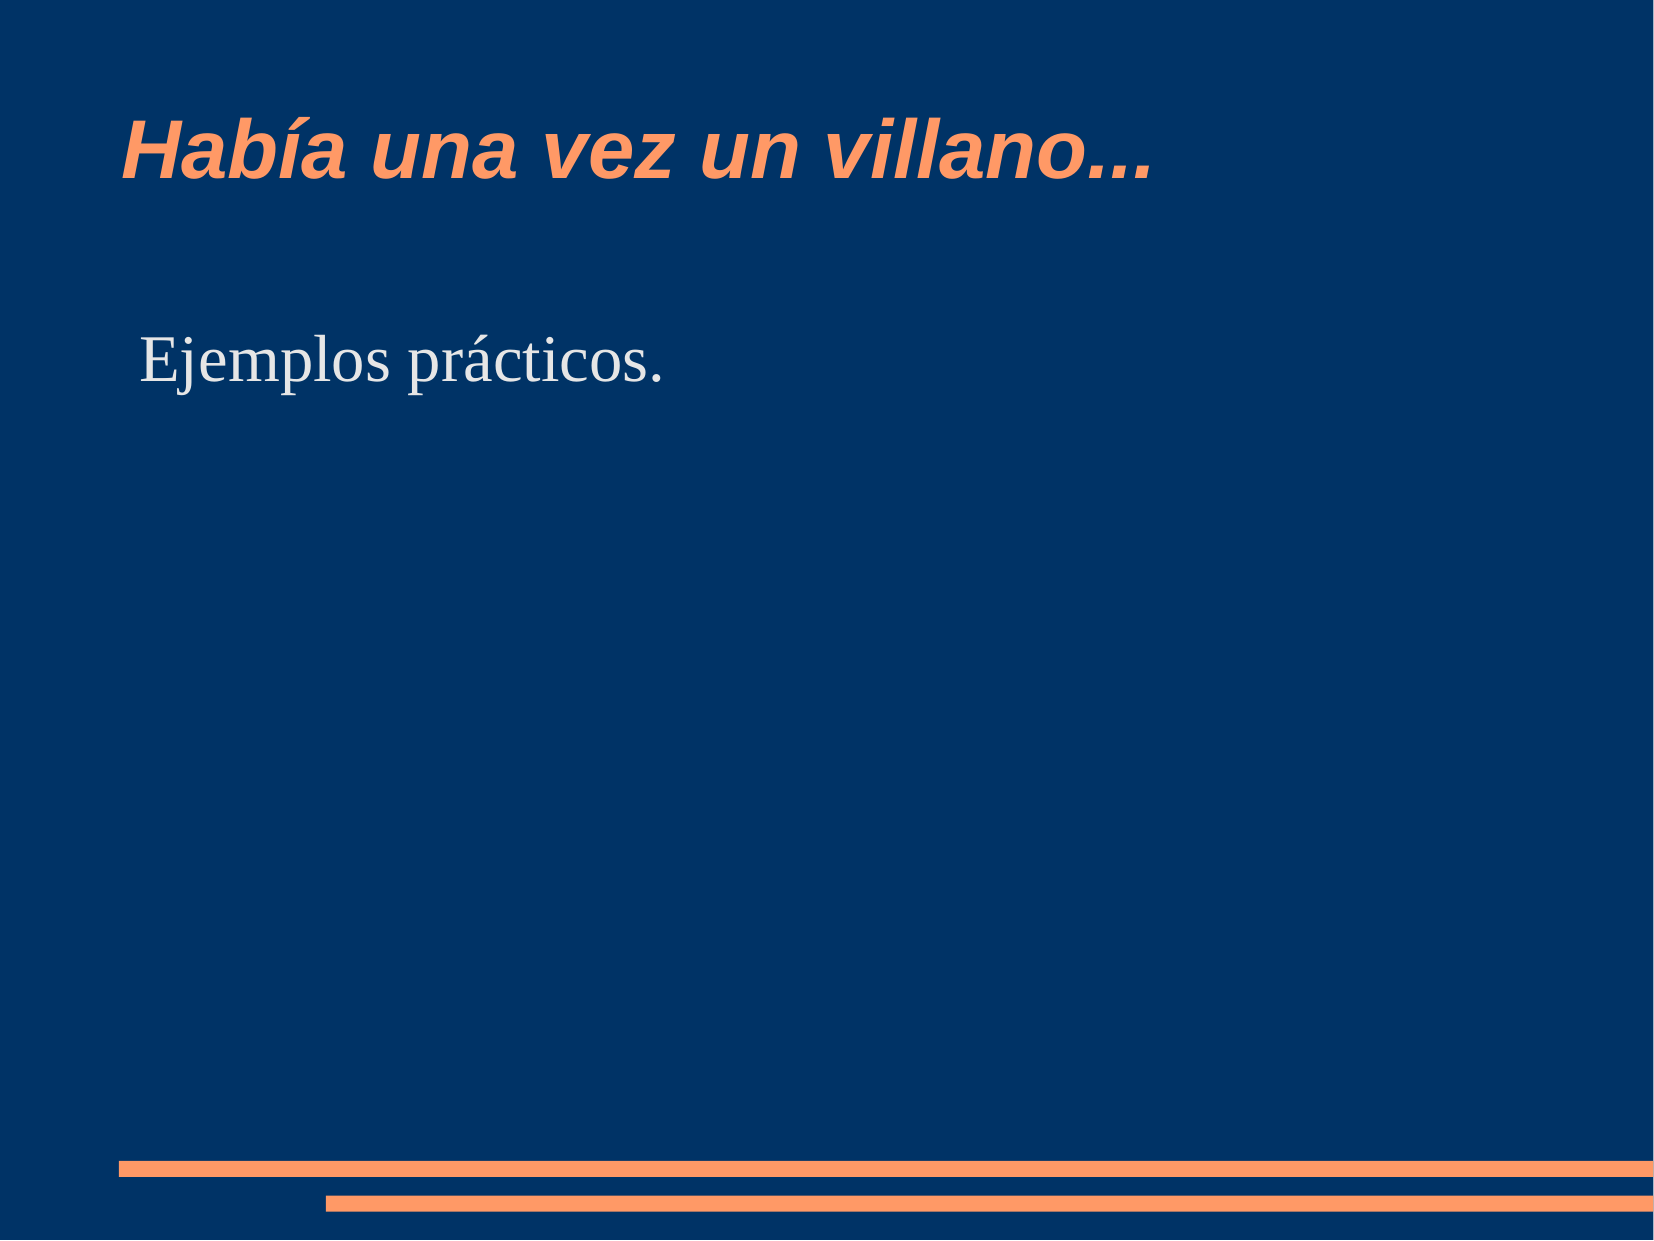

# Había una vez un villano...
Ejemplos prácticos.